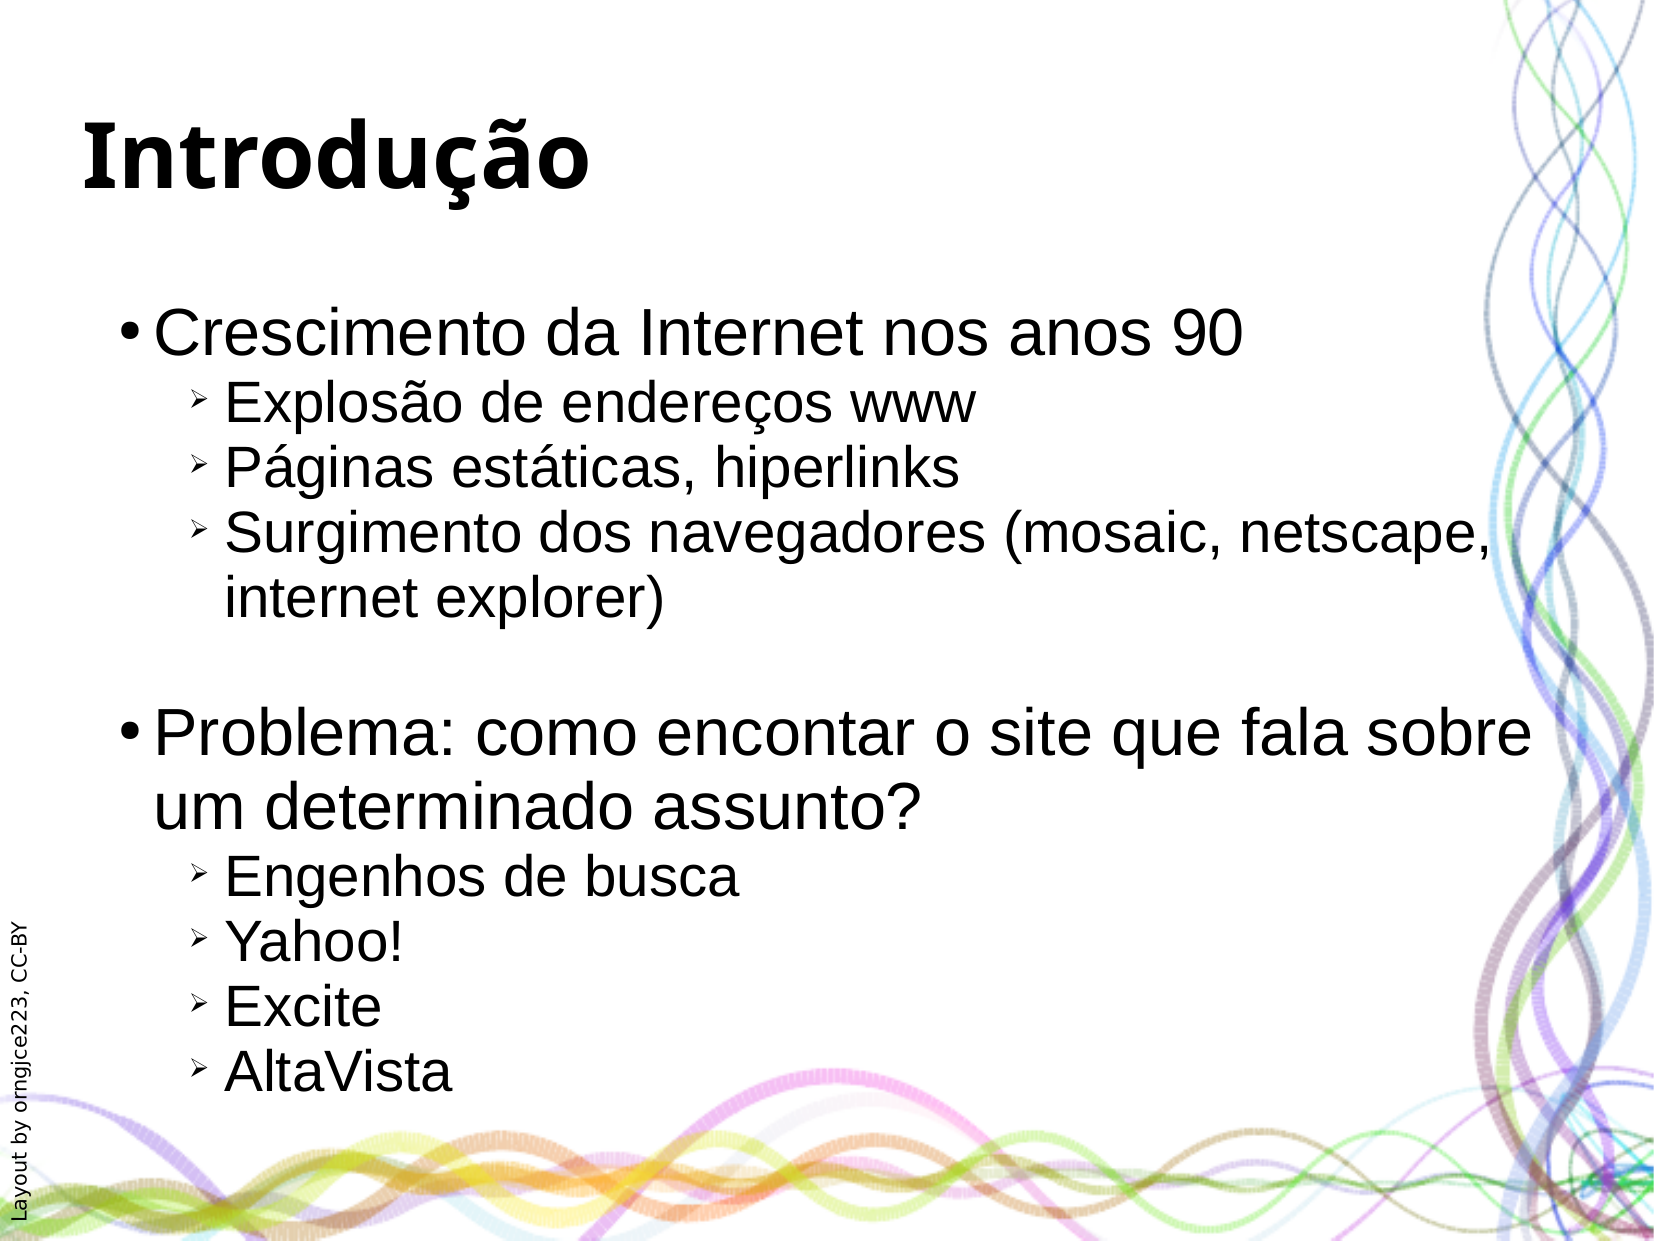

# Introdução
Crescimento da Internet nos anos 90
Explosão de endereços www
Páginas estáticas, hiperlinks
Surgimento dos navegadores (mosaic, netscape, internet explorer)
Problema: como encontar o site que fala sobre um determinado assunto?
Engenhos de busca
Yahoo!
Excite
AltaVista